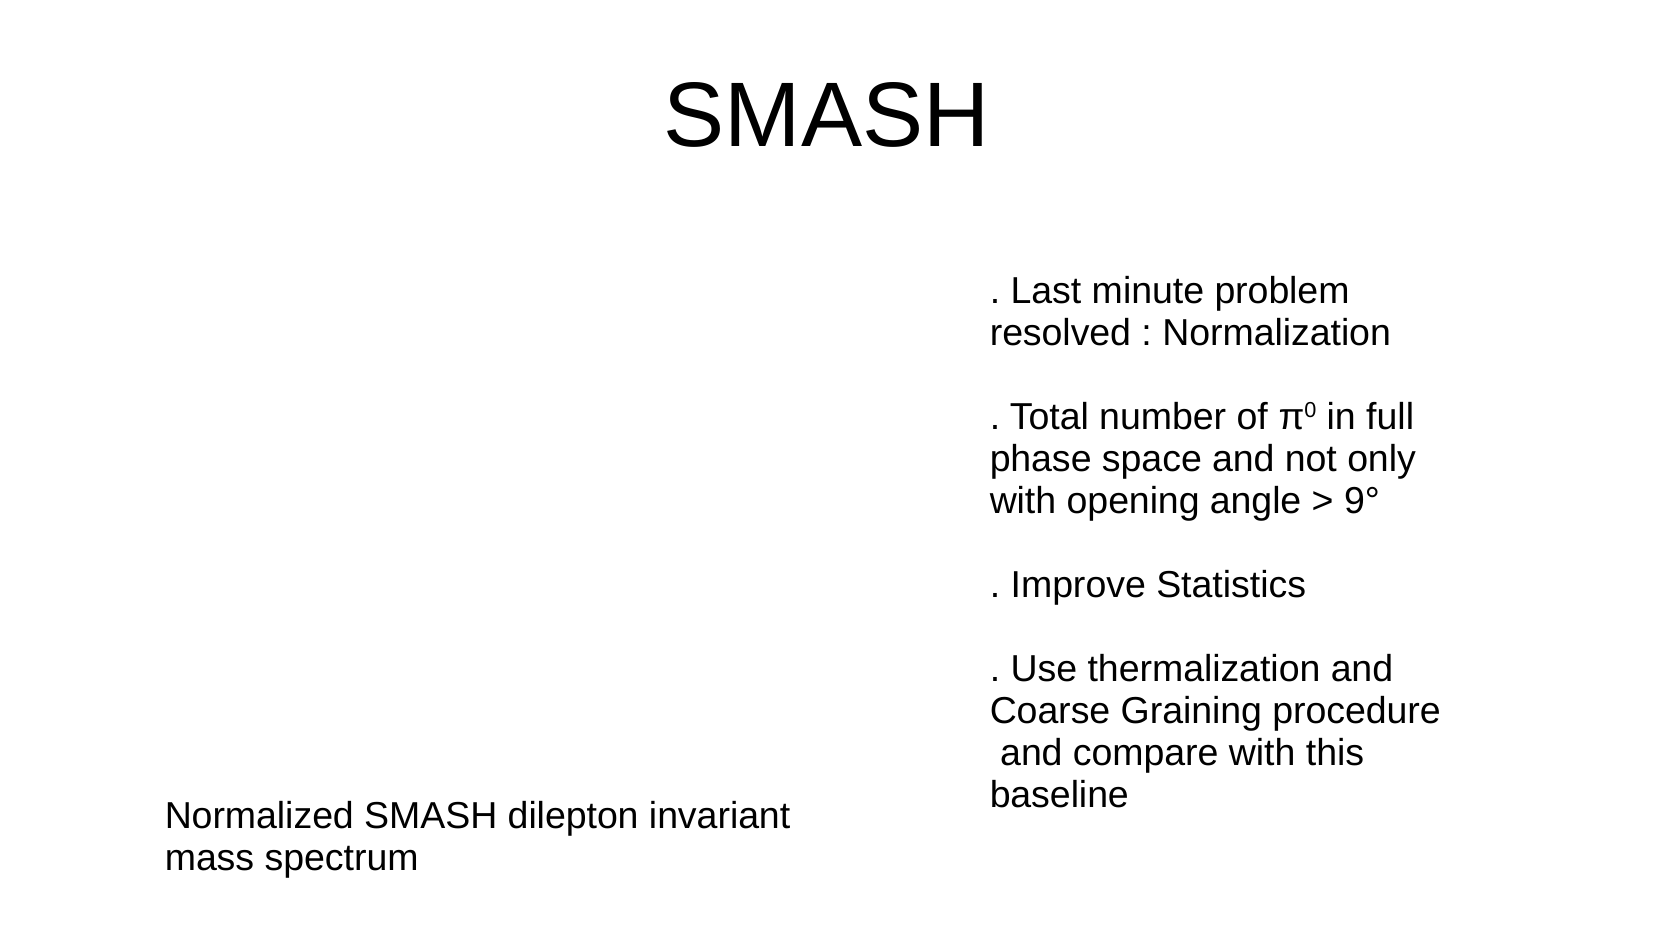

# SMASH
. Last minute problem resolved : Normalization
. Total number of π0 in full phase space and not only with opening angle > 9°
. Improve Statistics
. Use thermalization and Coarse Graining procedure and compare with this baseline
Normalized SMASH dilepton invariant mass spectrum